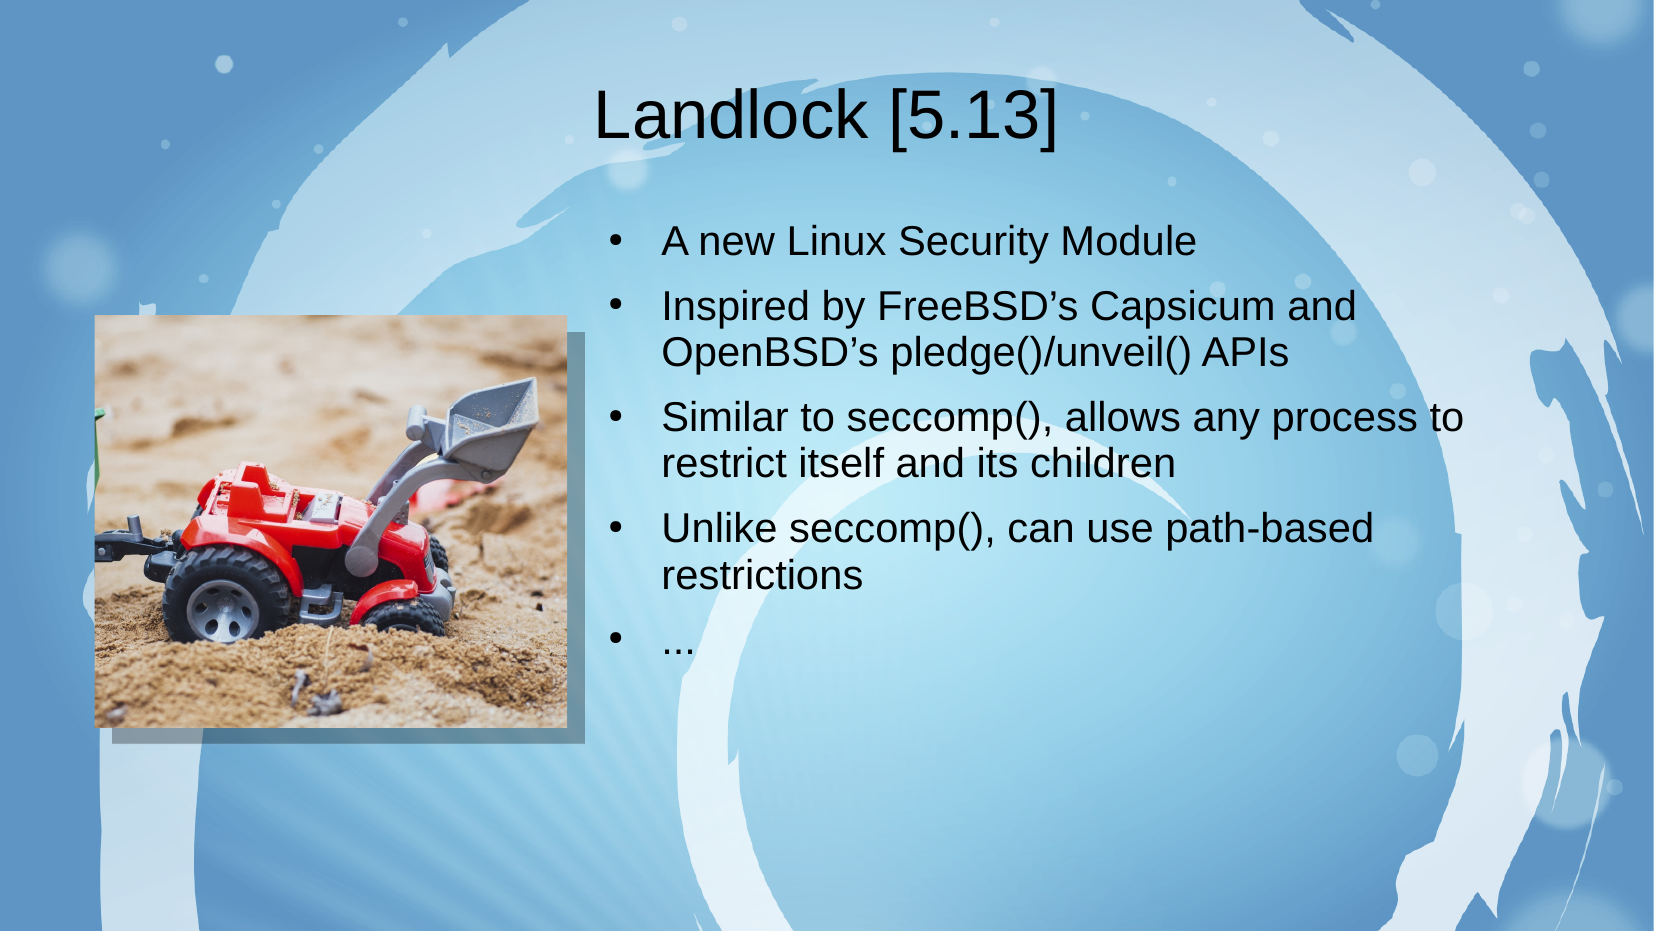

# Landlock [5.13]
A new Linux Security Module
Inspired by FreeBSD’s Capsicum and OpenBSD’s pledge()/unveil() APIs
Similar to seccomp(), allows any process to restrict itself and its children
Unlike seccomp(), can use path-based restrictions
...